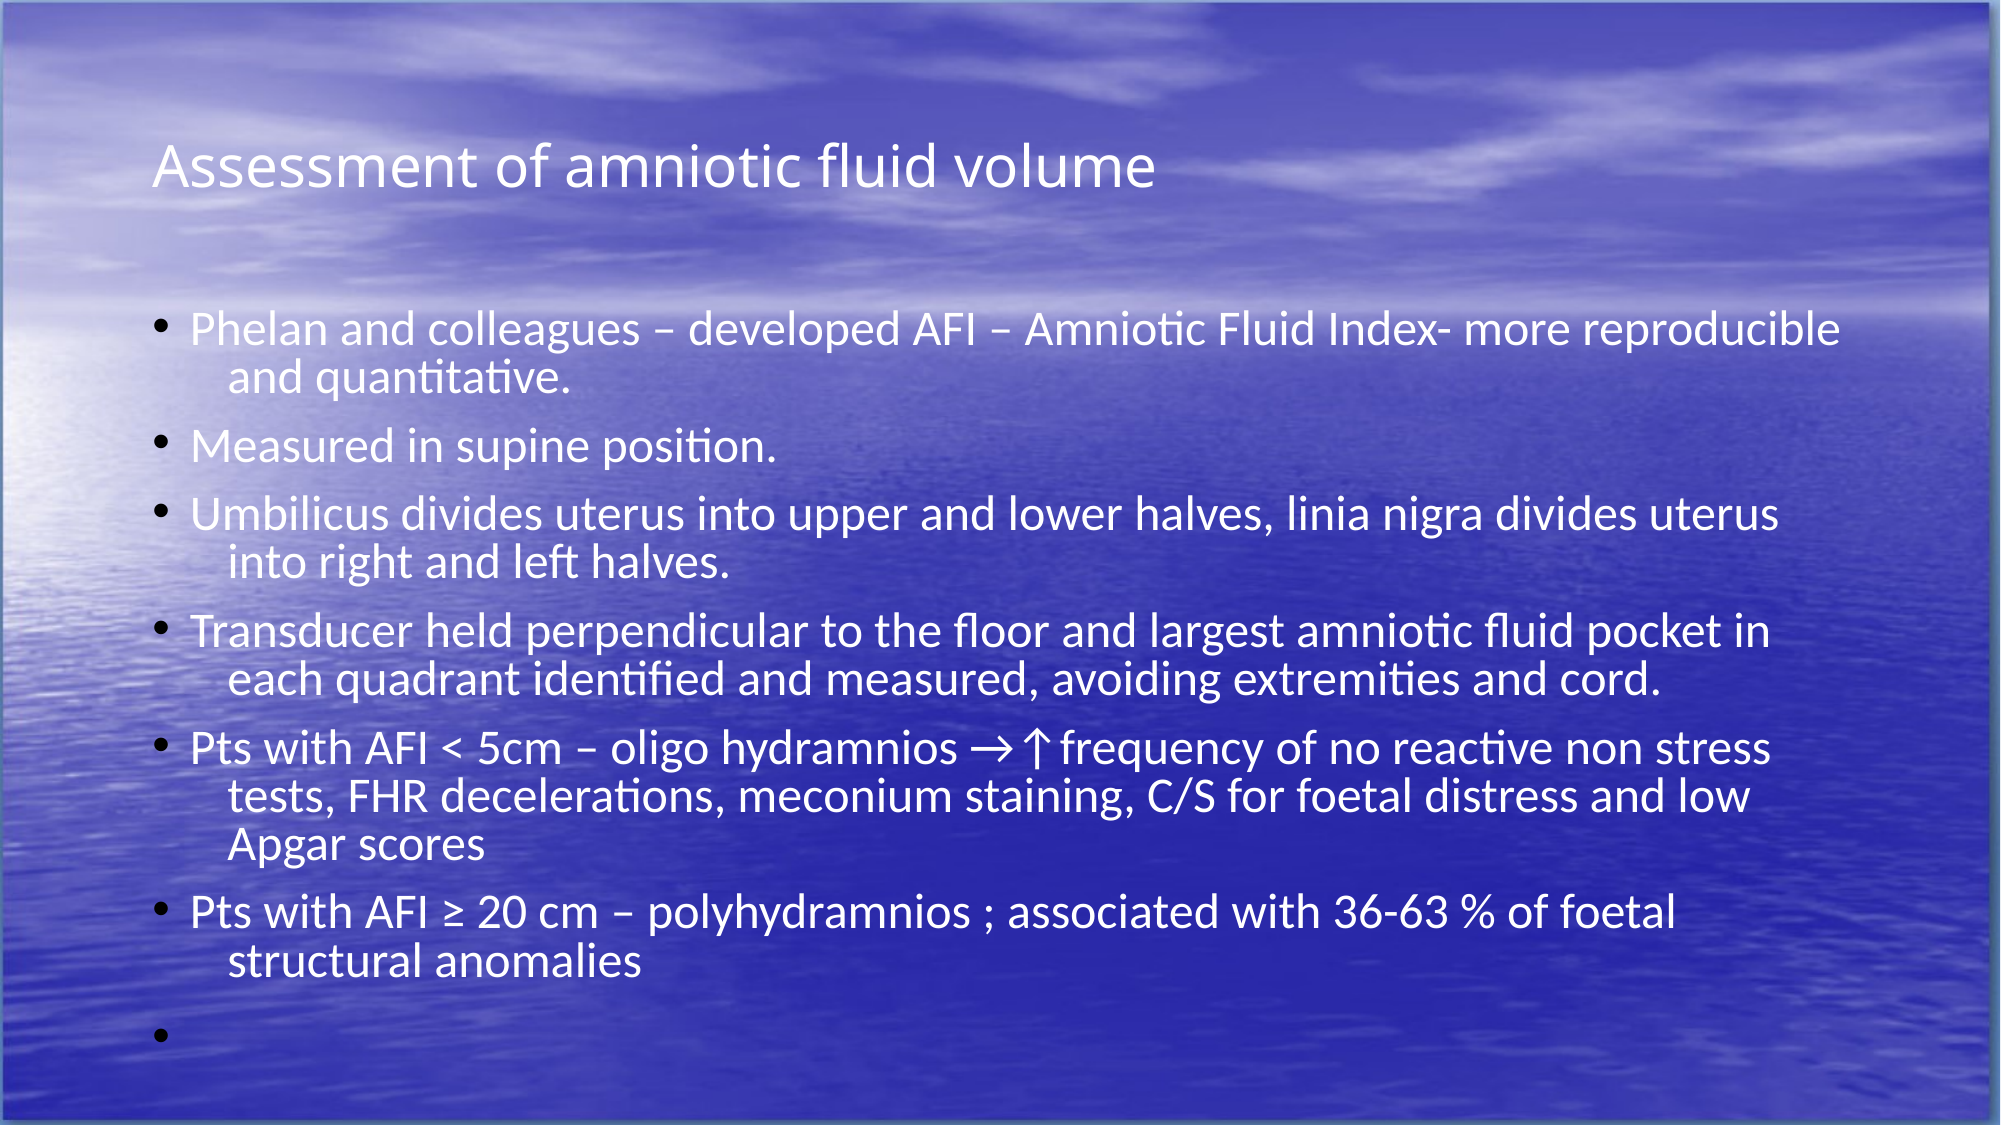

# Assessment of amniotic fluid volume
Phelan and colleagues – developed AFI – Amniotic Fluid Index- more reproducible and quantitative.
Measured in supine position.
Umbilicus divides uterus into upper and lower halves, linia nigra divides uterus into right and left halves.
Transducer held perpendicular to the floor and largest amniotic fluid pocket in each quadrant identified and measured, avoiding extremities and cord.
Pts with AFI < 5cm – oligo hydramnios →↑frequency of no reactive non stress tests, FHR decelerations, meconium staining, C/S for foetal distress and low Apgar scores
Pts with AFI ≥ 20 cm – polyhydramnios ; associated with 36-63 % of foetal structural anomalies